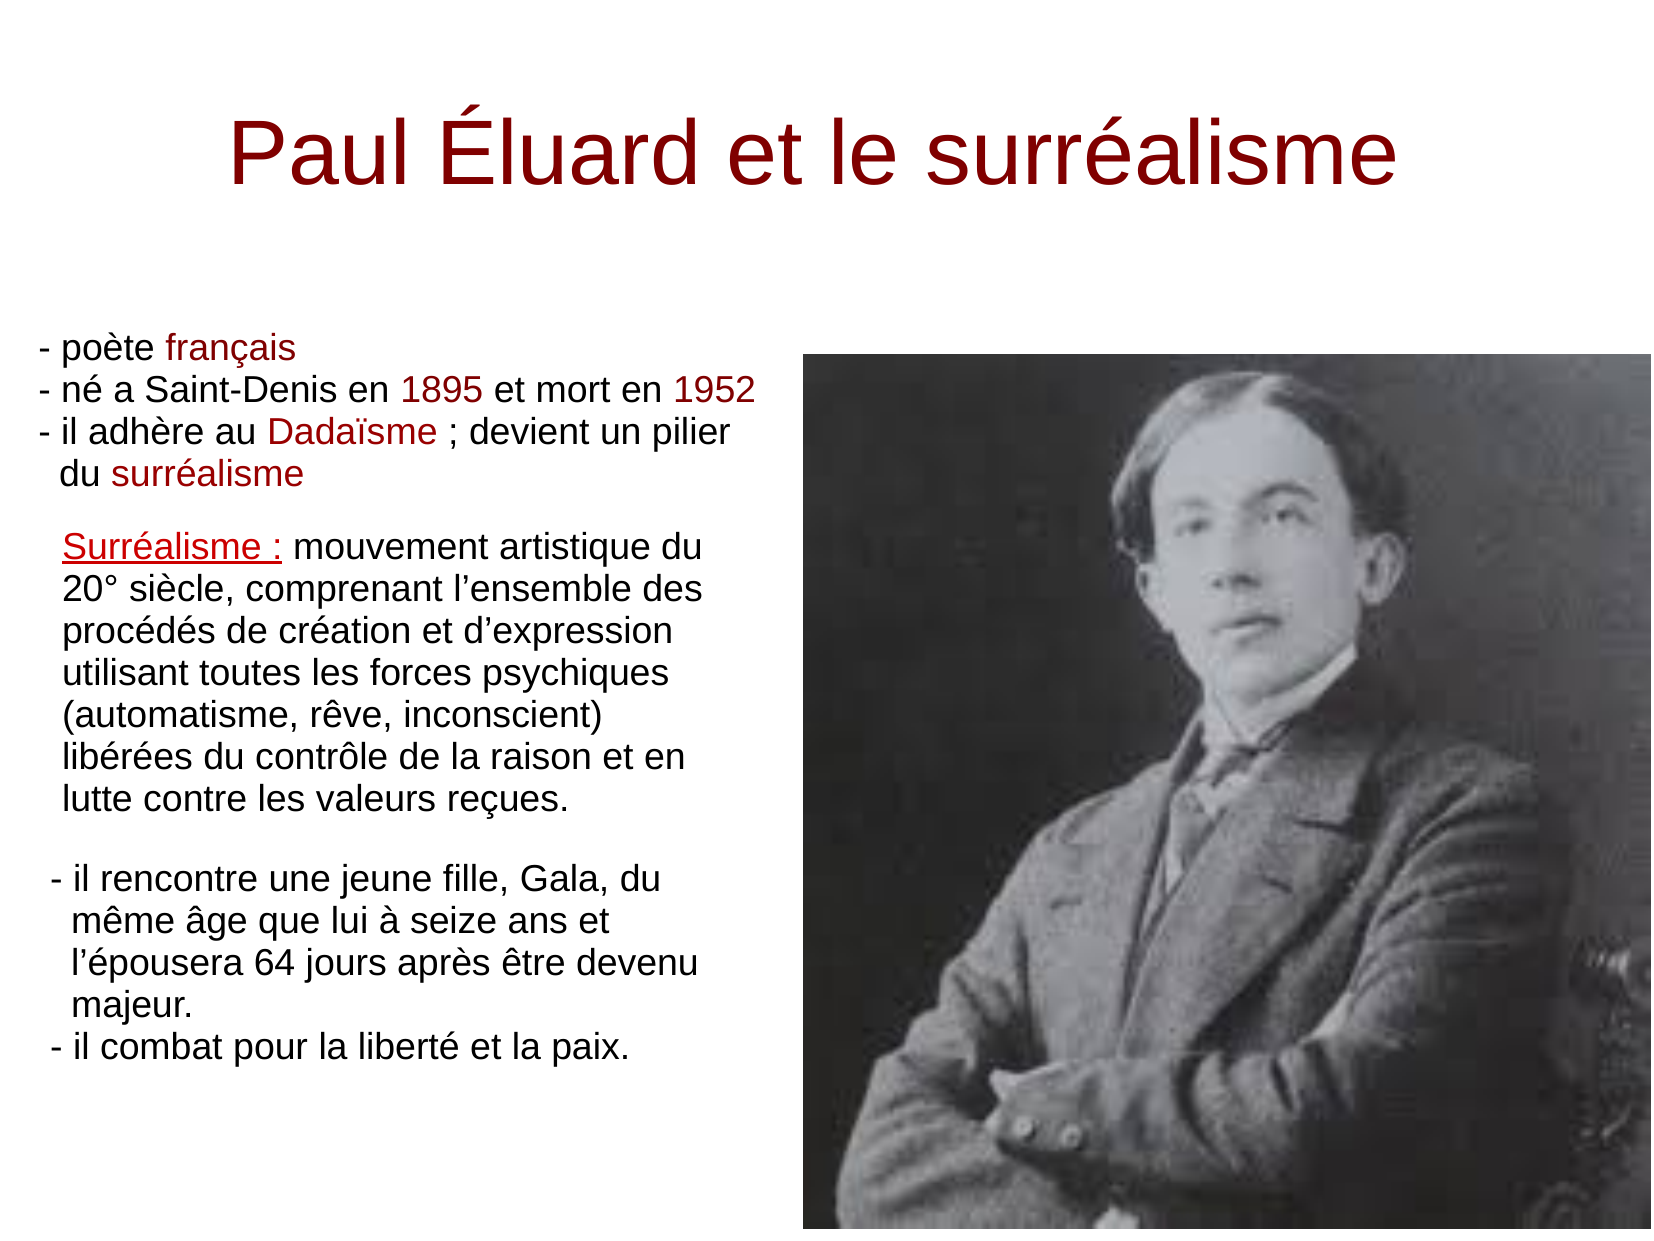

# Paul Éluard et le surréalisme
- poète français
- né a Saint-Denis en 1895 et mort en 1952
- il adhère au Dadaïsme ; devient un pilier du surréalisme
Surréalisme : mouvement artistique du 20° siècle, comprenant l’ensemble des procédés de création et d’expression utilisant toutes les forces psychiques (automatisme, rêve, inconscient) libérées du contrôle de la raison et en lutte contre les valeurs reçues.
- il rencontre une jeune fille, Gala, du 	 même âge que lui à seize ans et 		 l’épousera 64 jours après être devenu majeur.
- il combat pour la liberté et la paix.